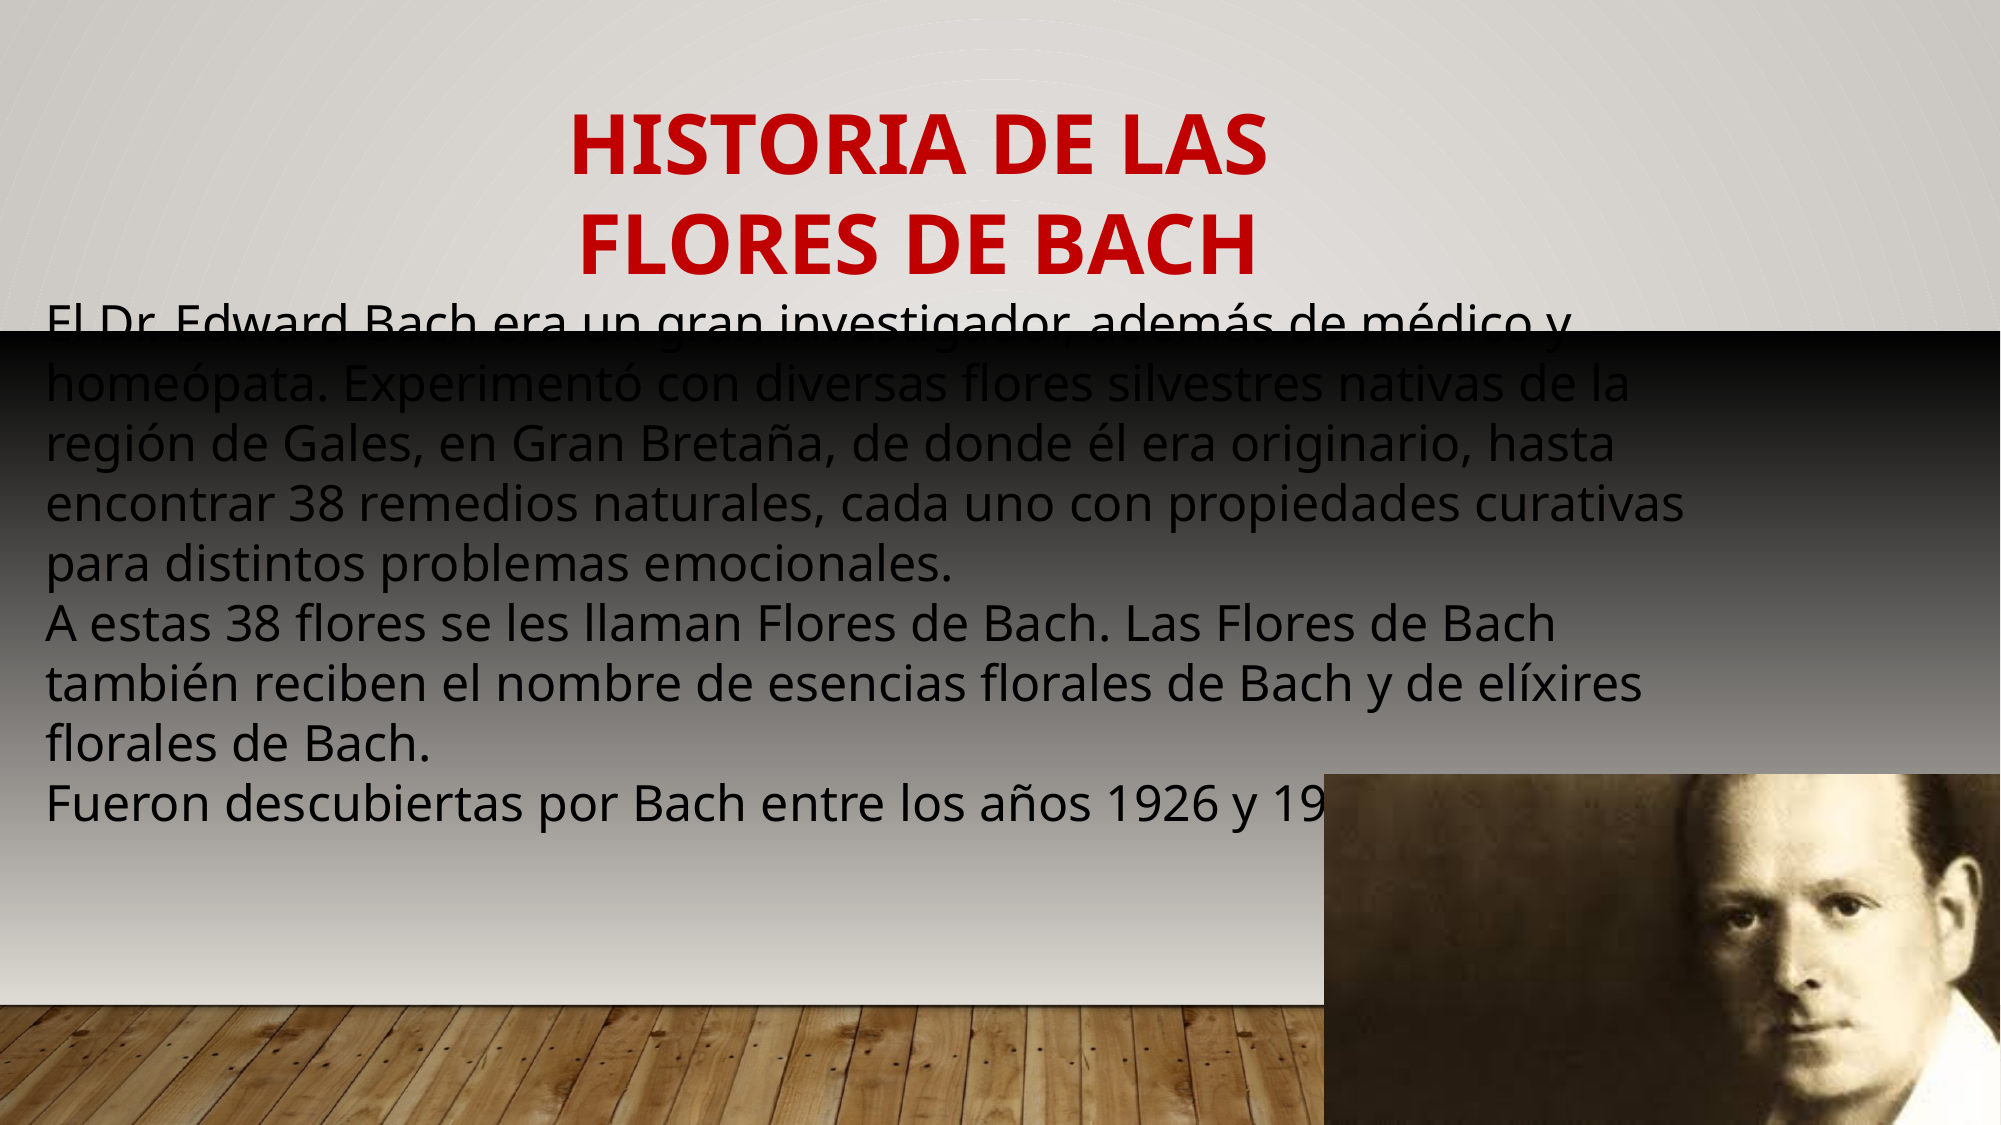

HISTORIA DE LAS FLORES DE BACH
El Dr. Edward Bach era un gran investigador, además de médico y homeópata. Experimentó con diversas flores silvestres nativas de la región de Gales, en Gran Bretaña, de donde él era originario, hasta encontrar 38 remedios naturales, cada uno con propiedades curativas para distintos problemas emocionales.
A estas 38 flores se les llaman Flores de Bach. Las Flores de Bach también reciben el nombre de esencias florales de Bach y de elíxires florales de Bach.
Fueron descubiertas por Bach entre los años 1926 y 1934.